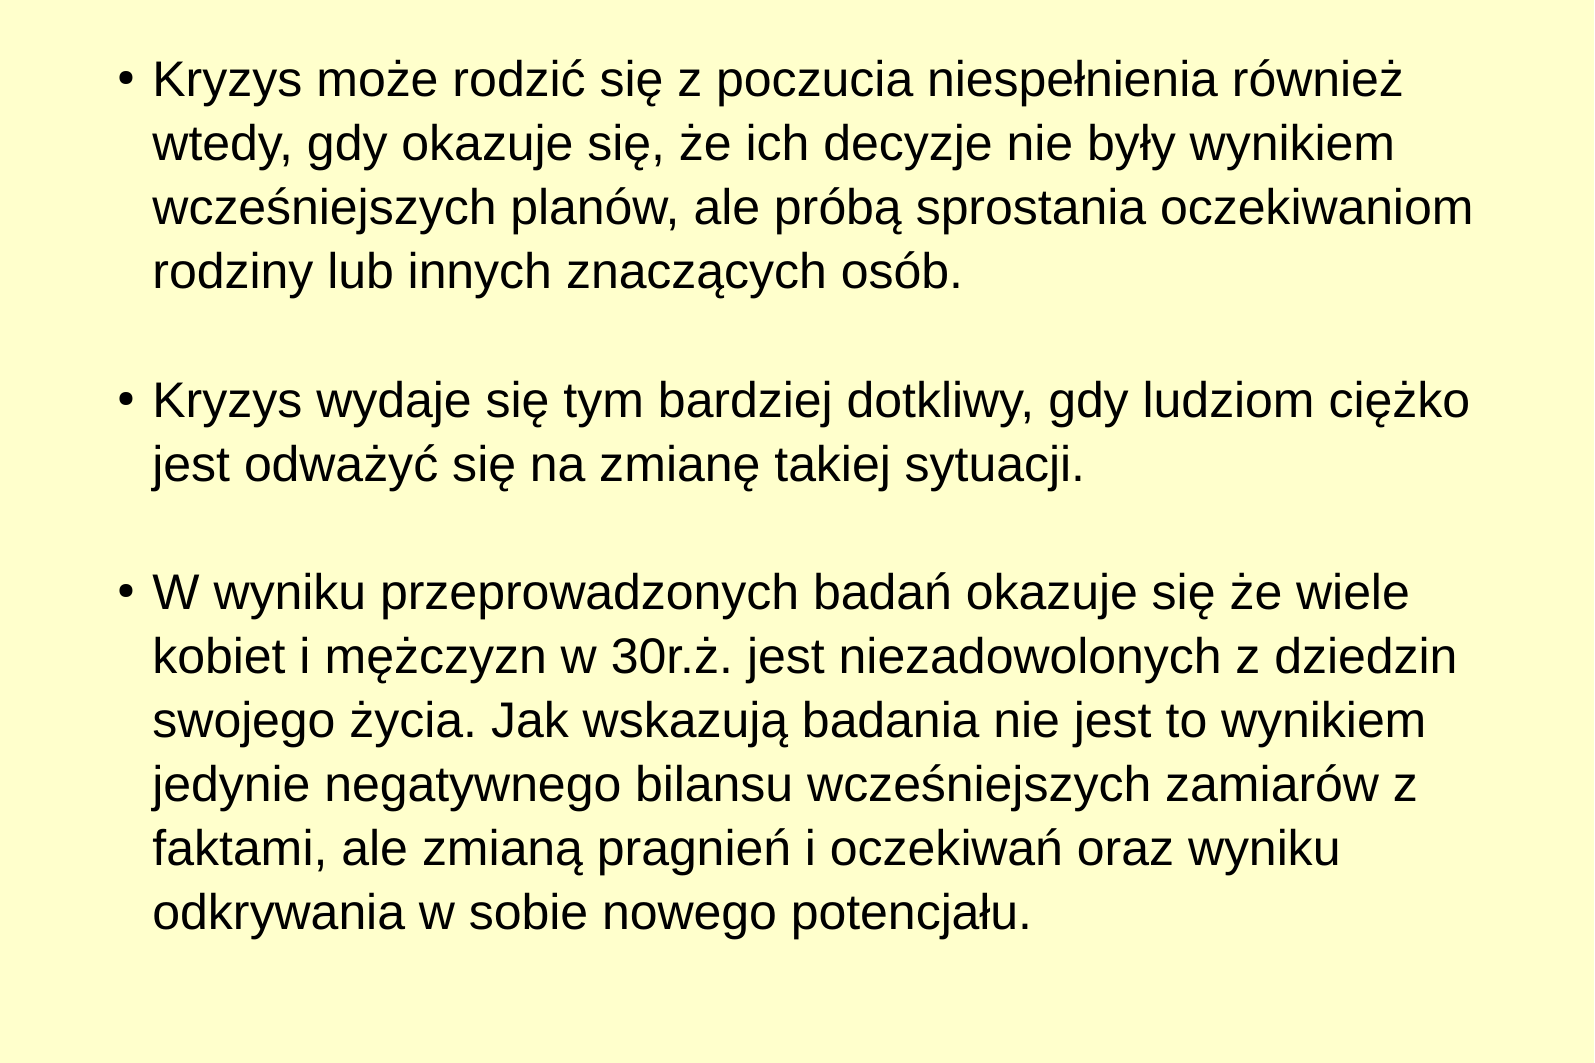

# Kryzys może rodzić się z poczucia niespełnienia również wtedy, gdy okazuje się, że ich decyzje nie były wynikiem wcześniejszych planów, ale próbą sprostania oczekiwaniom rodziny lub innych znaczących osób.
Kryzys wydaje się tym bardziej dotkliwy, gdy ludziom ciężko jest odważyć się na zmianę takiej sytuacji.
W wyniku przeprowadzonych badań okazuje się że wiele kobiet i mężczyzn w 30r.ż. jest niezadowolonych z dziedzin swojego życia. Jak wskazują badania nie jest to wynikiem jedynie negatywnego bilansu wcześniejszych zamiarów z faktami, ale zmianą pragnień i oczekiwań oraz wyniku odkrywania w sobie nowego potencjału.